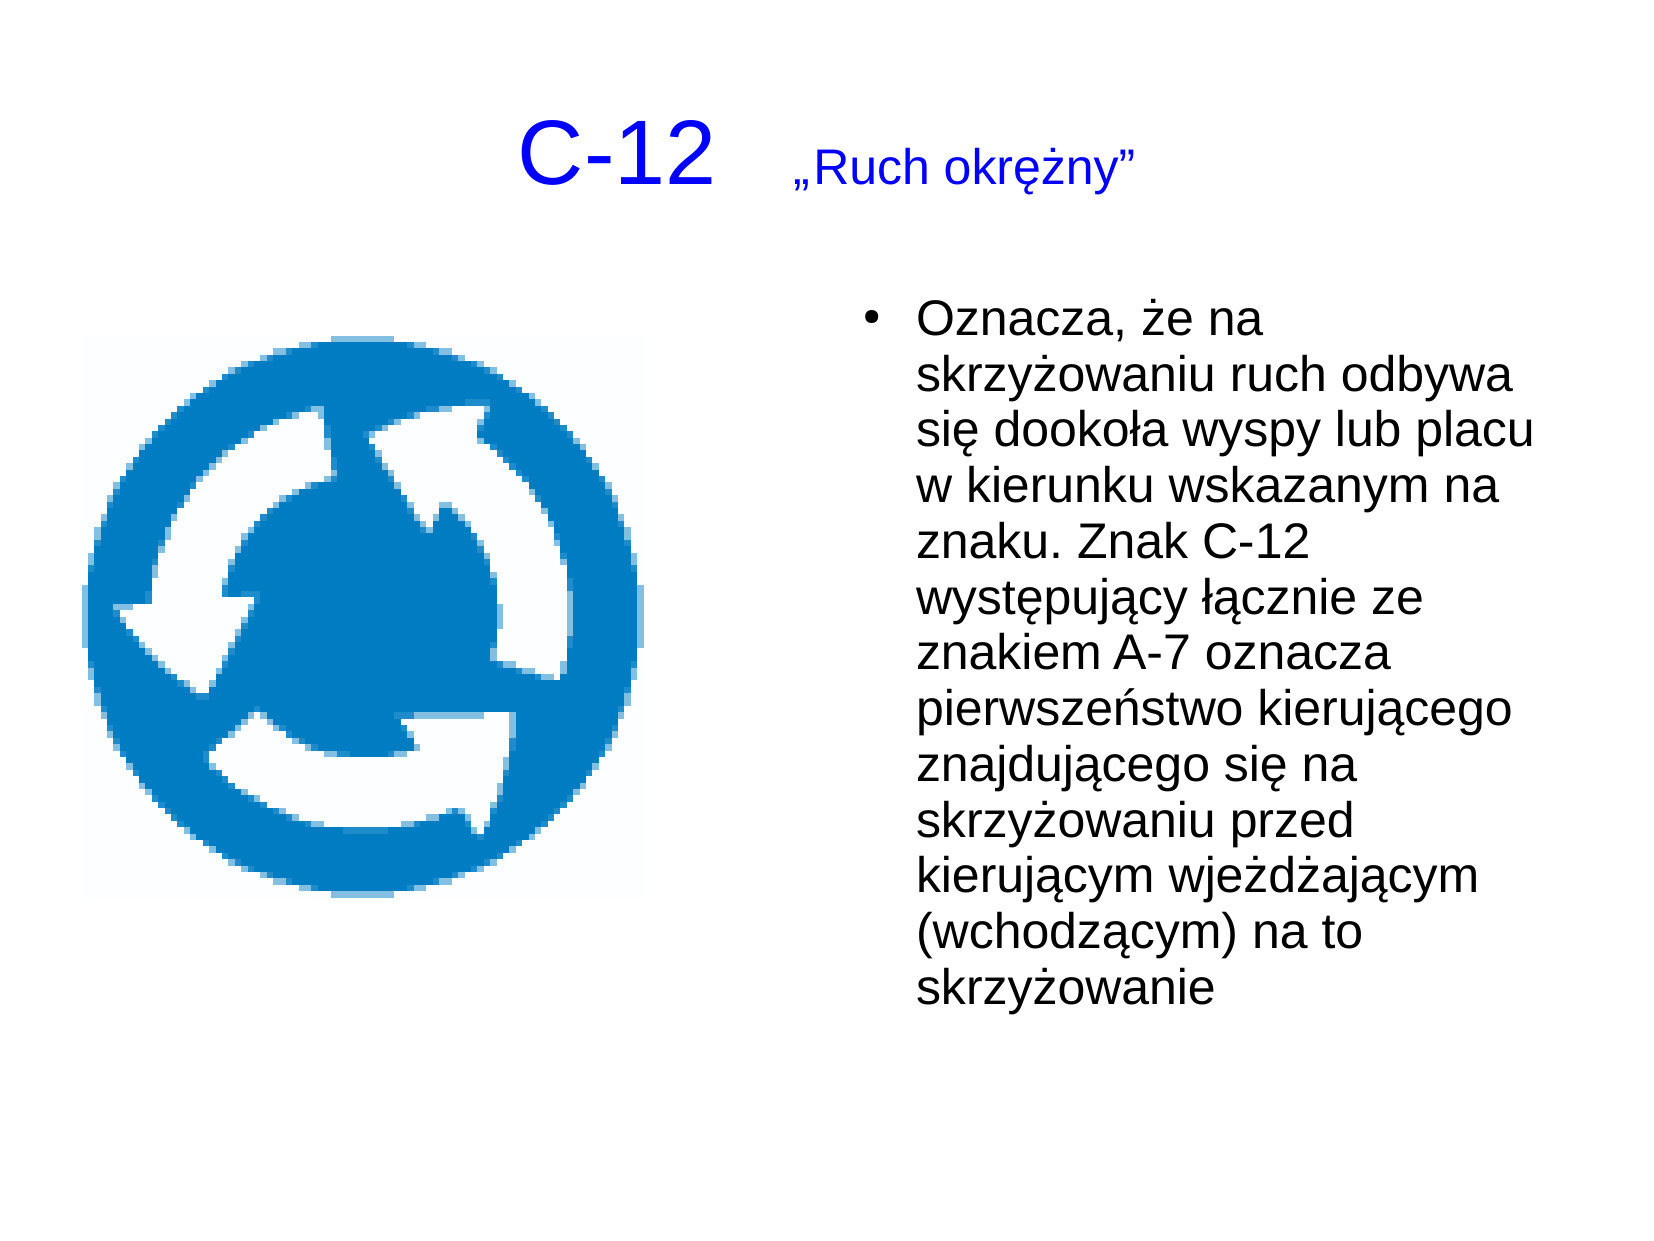

# C-12 „	Ruch okrężny”
Oznacza, że na skrzyżowaniu ruch odbywa się dookoła wyspy lub placu w kierunku wskazanym na znaku. Znak C-12 występujący łącznie ze znakiem A-7 oznacza pierwszeństwo kierującego znajdującego się na skrzyżowaniu przed kierującym wjeżdżającym (wchodzącym) na to skrzyżowanie